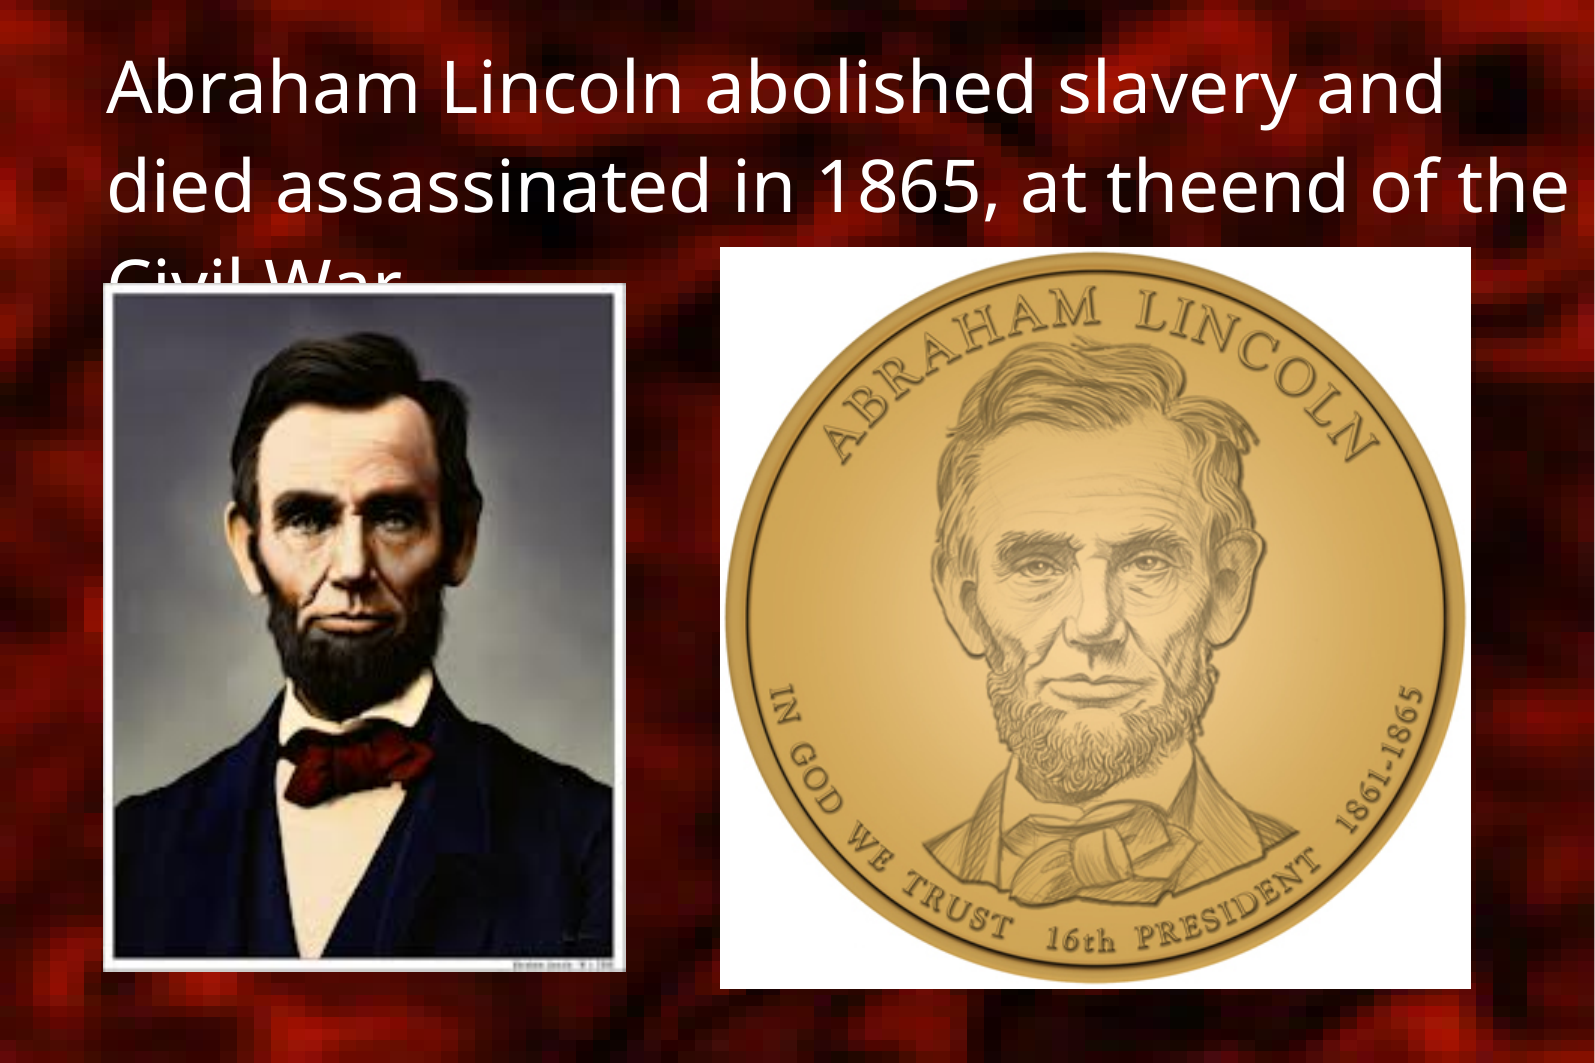

Abraham Lincoln abolished slavery and died assassinated in 1865, at theend of the Civil War.
#